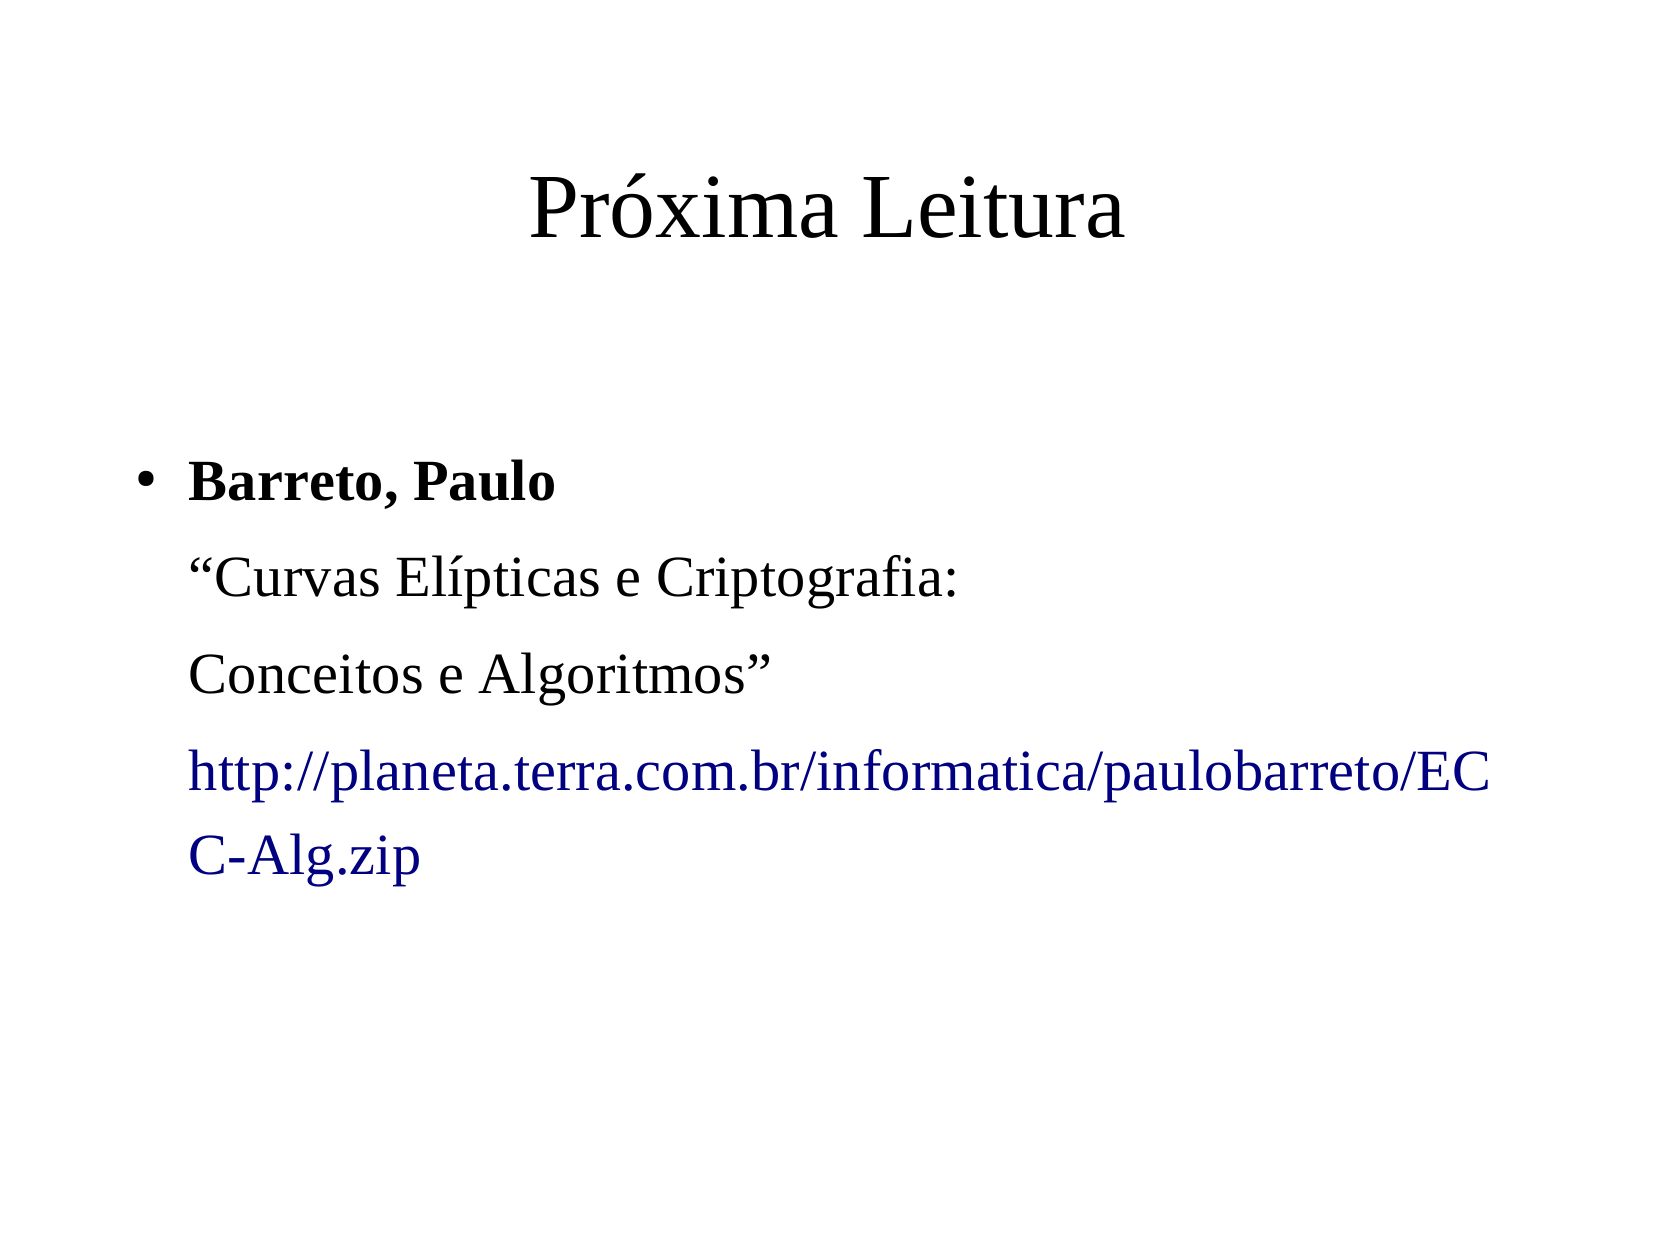

# Próxima Leitura
Barreto, Paulo
“Curvas Elípticas e Criptografia:
Conceitos e Algoritmos”
http://planeta.terra.com.br/informatica/paulobarreto/ECC-Alg.zip